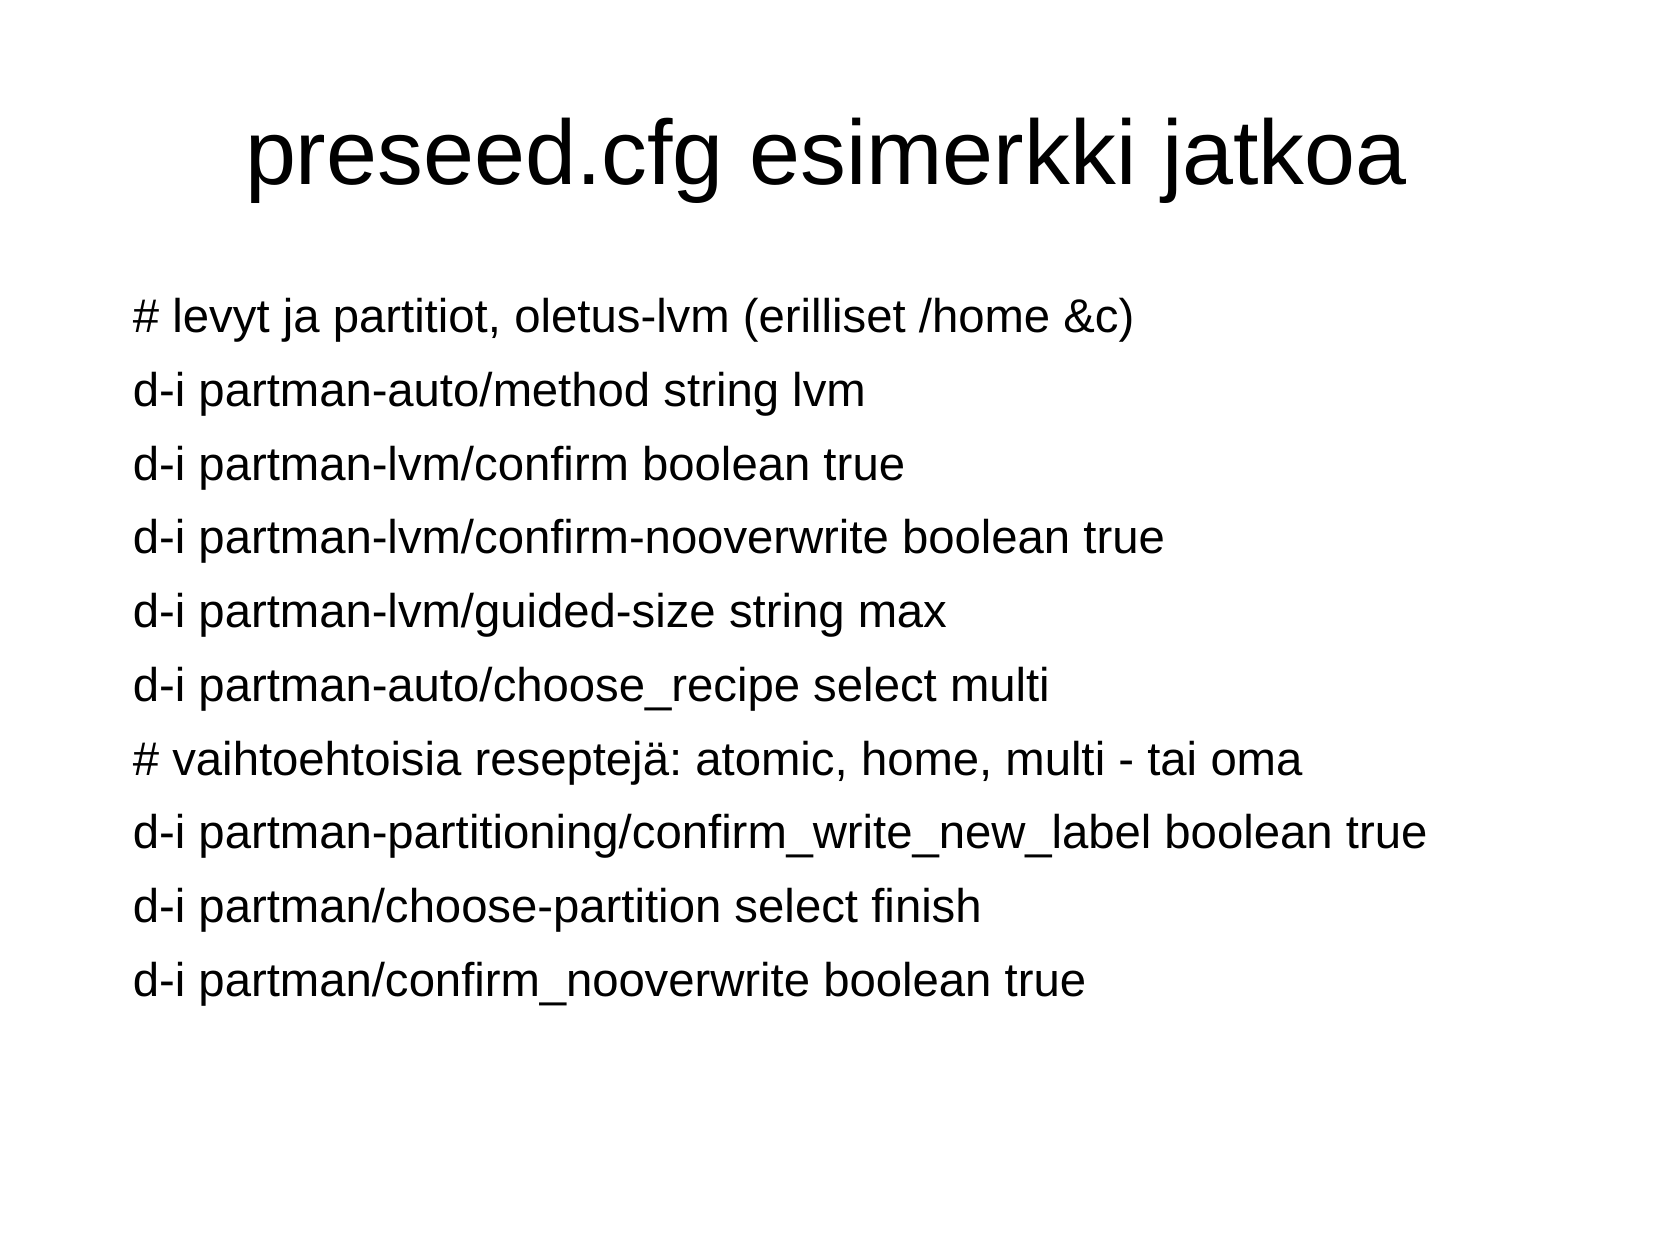

# preseed.cfg esimerkki jatkoa
# levyt ja partitiot, oletus-lvm (erilliset /home &c)
d-i partman-auto/method string lvm
d-i partman-lvm/confirm boolean true
d-i partman-lvm/confirm-nooverwrite boolean true
d-i partman-lvm/guided-size string max
d-i partman-auto/choose_recipe select multi
# vaihtoehtoisia reseptejä: atomic, home, multi - tai oma
d-i partman-partitioning/confirm_write_new_label boolean true
d-i partman/choose-partition select finish
d-i partman/confirm_nooverwrite boolean true